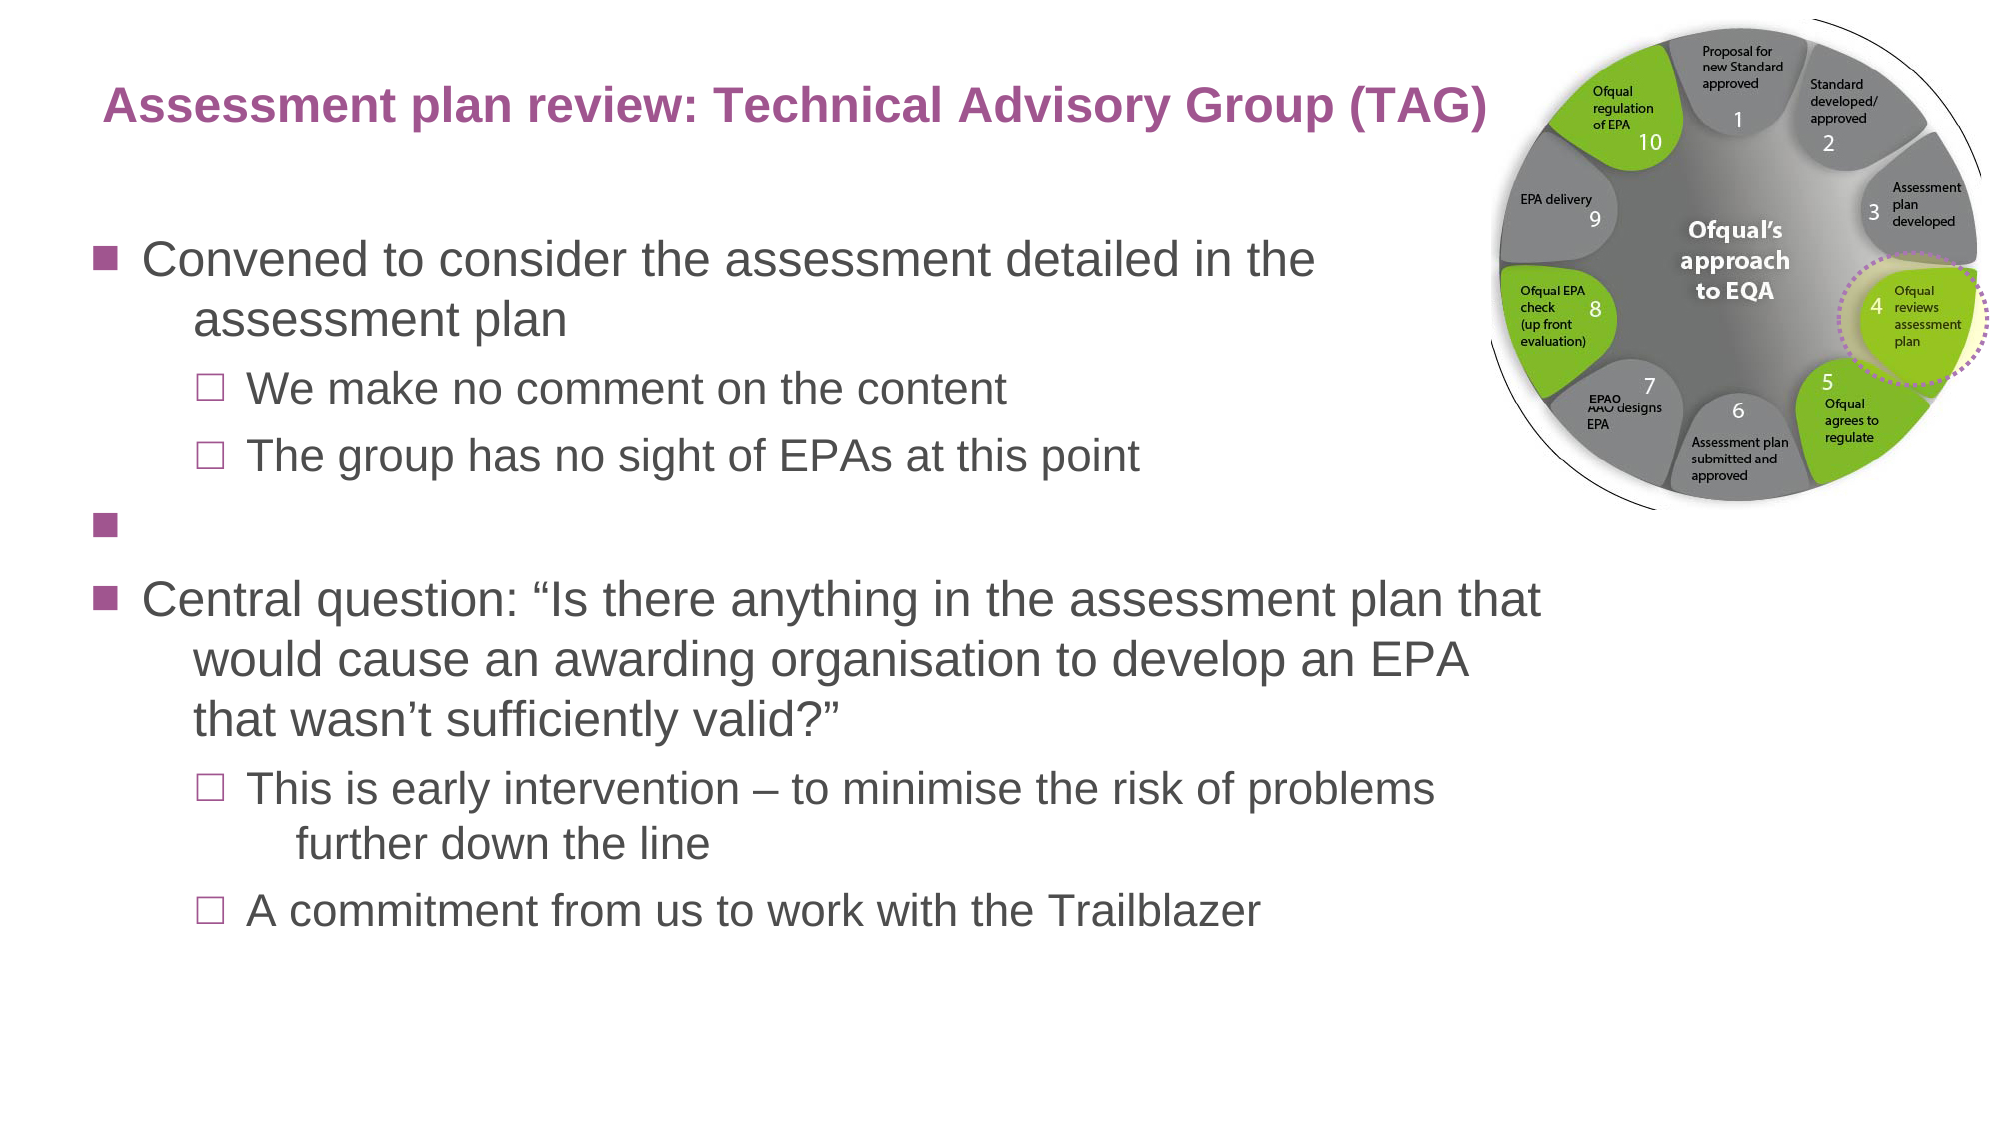

EPAO
# Assessment plan review: Technical Advisory Group (TAG)
Convened to consider the assessment detailed in the assessment plan
We make no comment on the content
The group has no sight of EPAs at this point
Central question: “Is there anything in the assessment plan that would cause an awarding organisation to develop an EPA that wasn’t sufficiently valid?”
This is early intervention – to minimise the risk of problems further down the line
A commitment from us to work with the Trailblazer